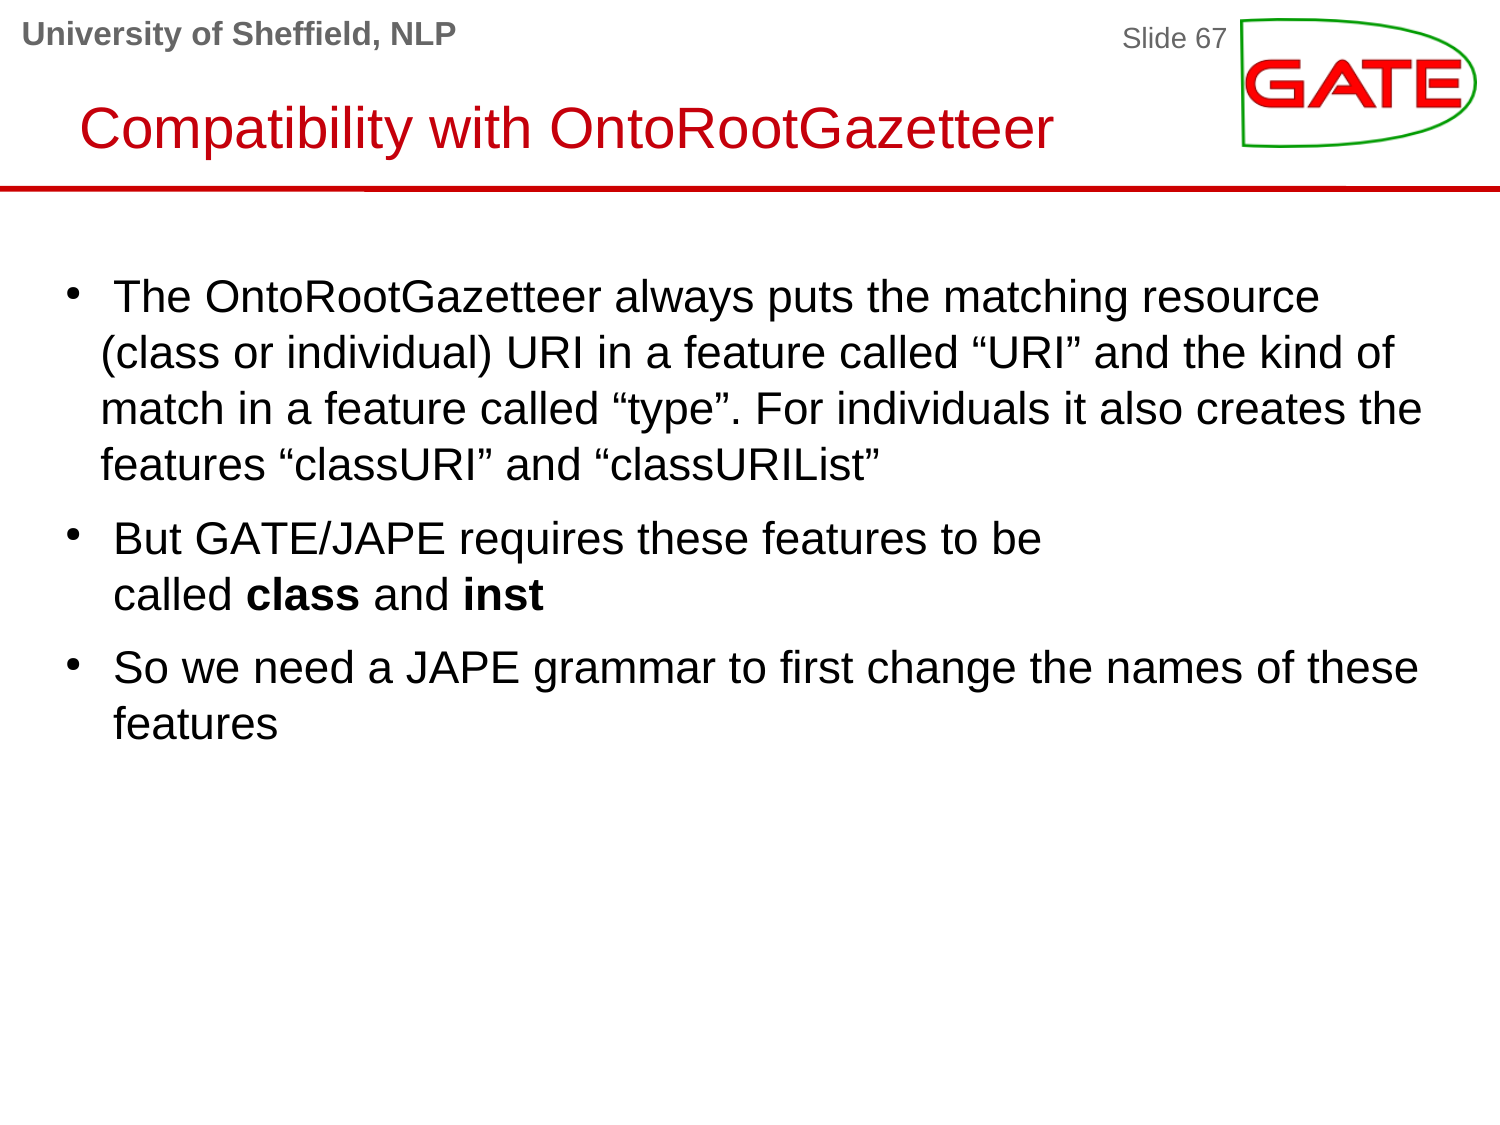

67
# Compatibility with OntoRootGazetteer
 The OntoRootGazetteer always puts the matching resource (class or individual) URI in a feature called “URI” and the kind of match in a feature called “type”. For individuals it also creates the features “classURI” and “classURIList”
 But GATE/JAPE requires these features to be
 called class and inst
 So we need a JAPE grammar to first change the names of these
 features